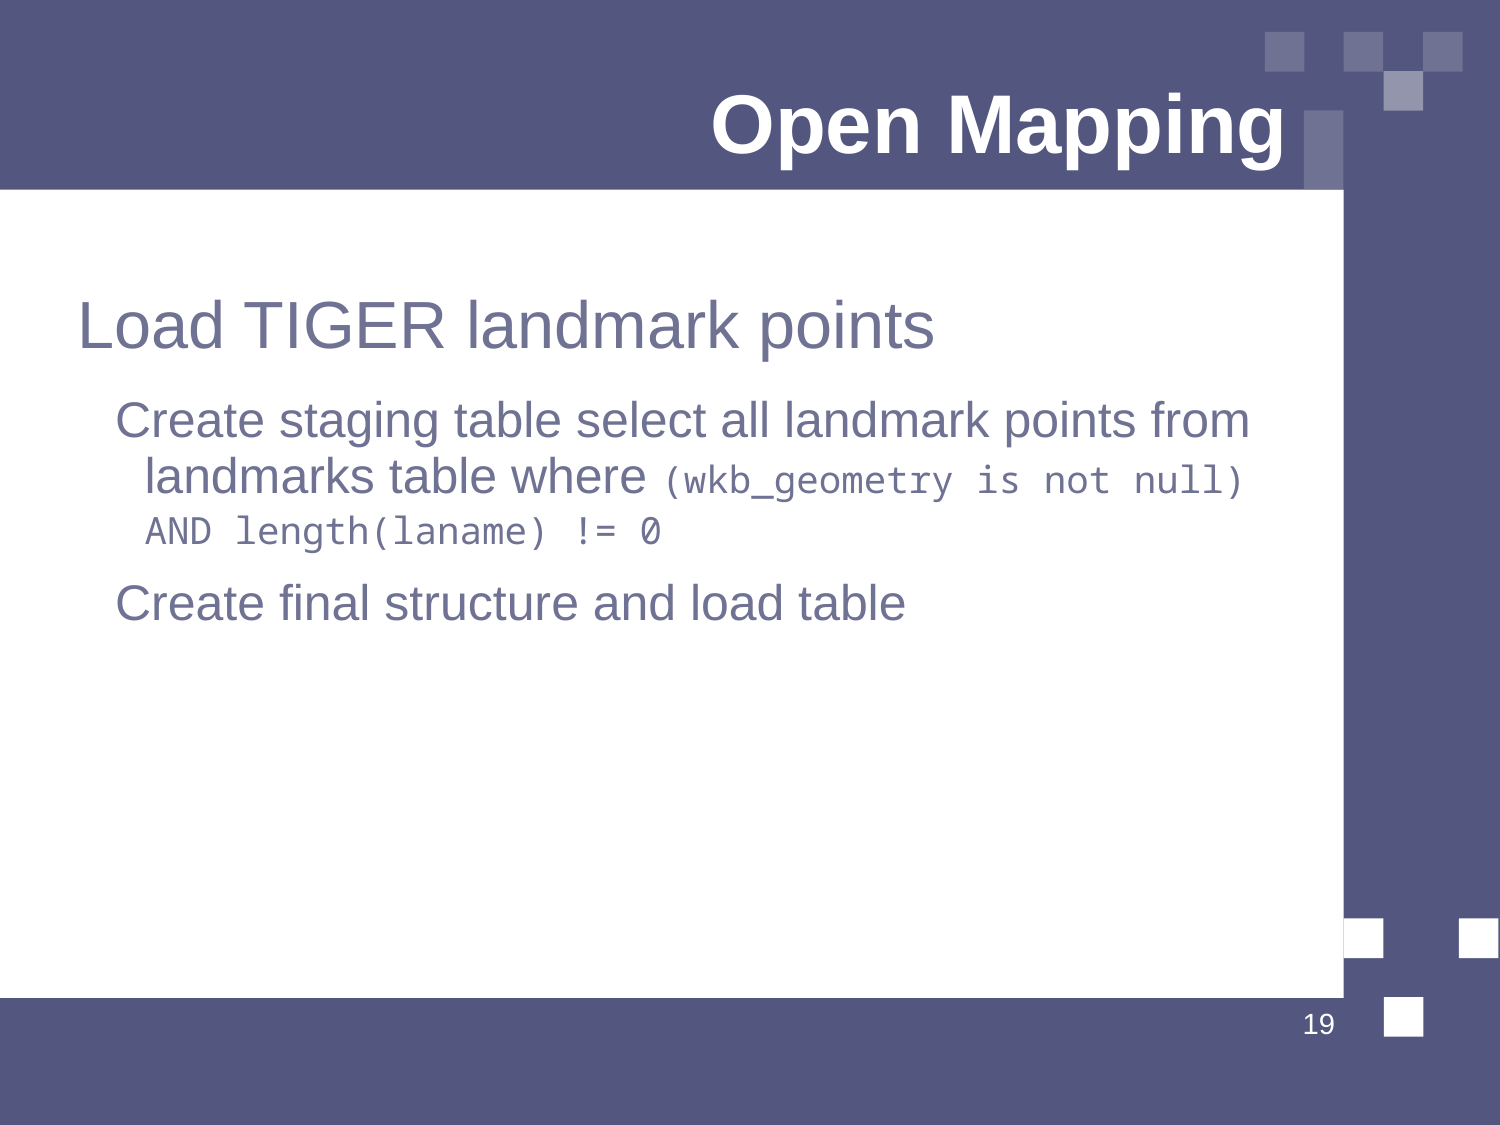

# Open Mapping
 Load TIGER landmark points
Create staging table select all landmark points from landmarks table where (wkb_geometry is not null) AND length(laname) != 0
Create final structure and load table
19